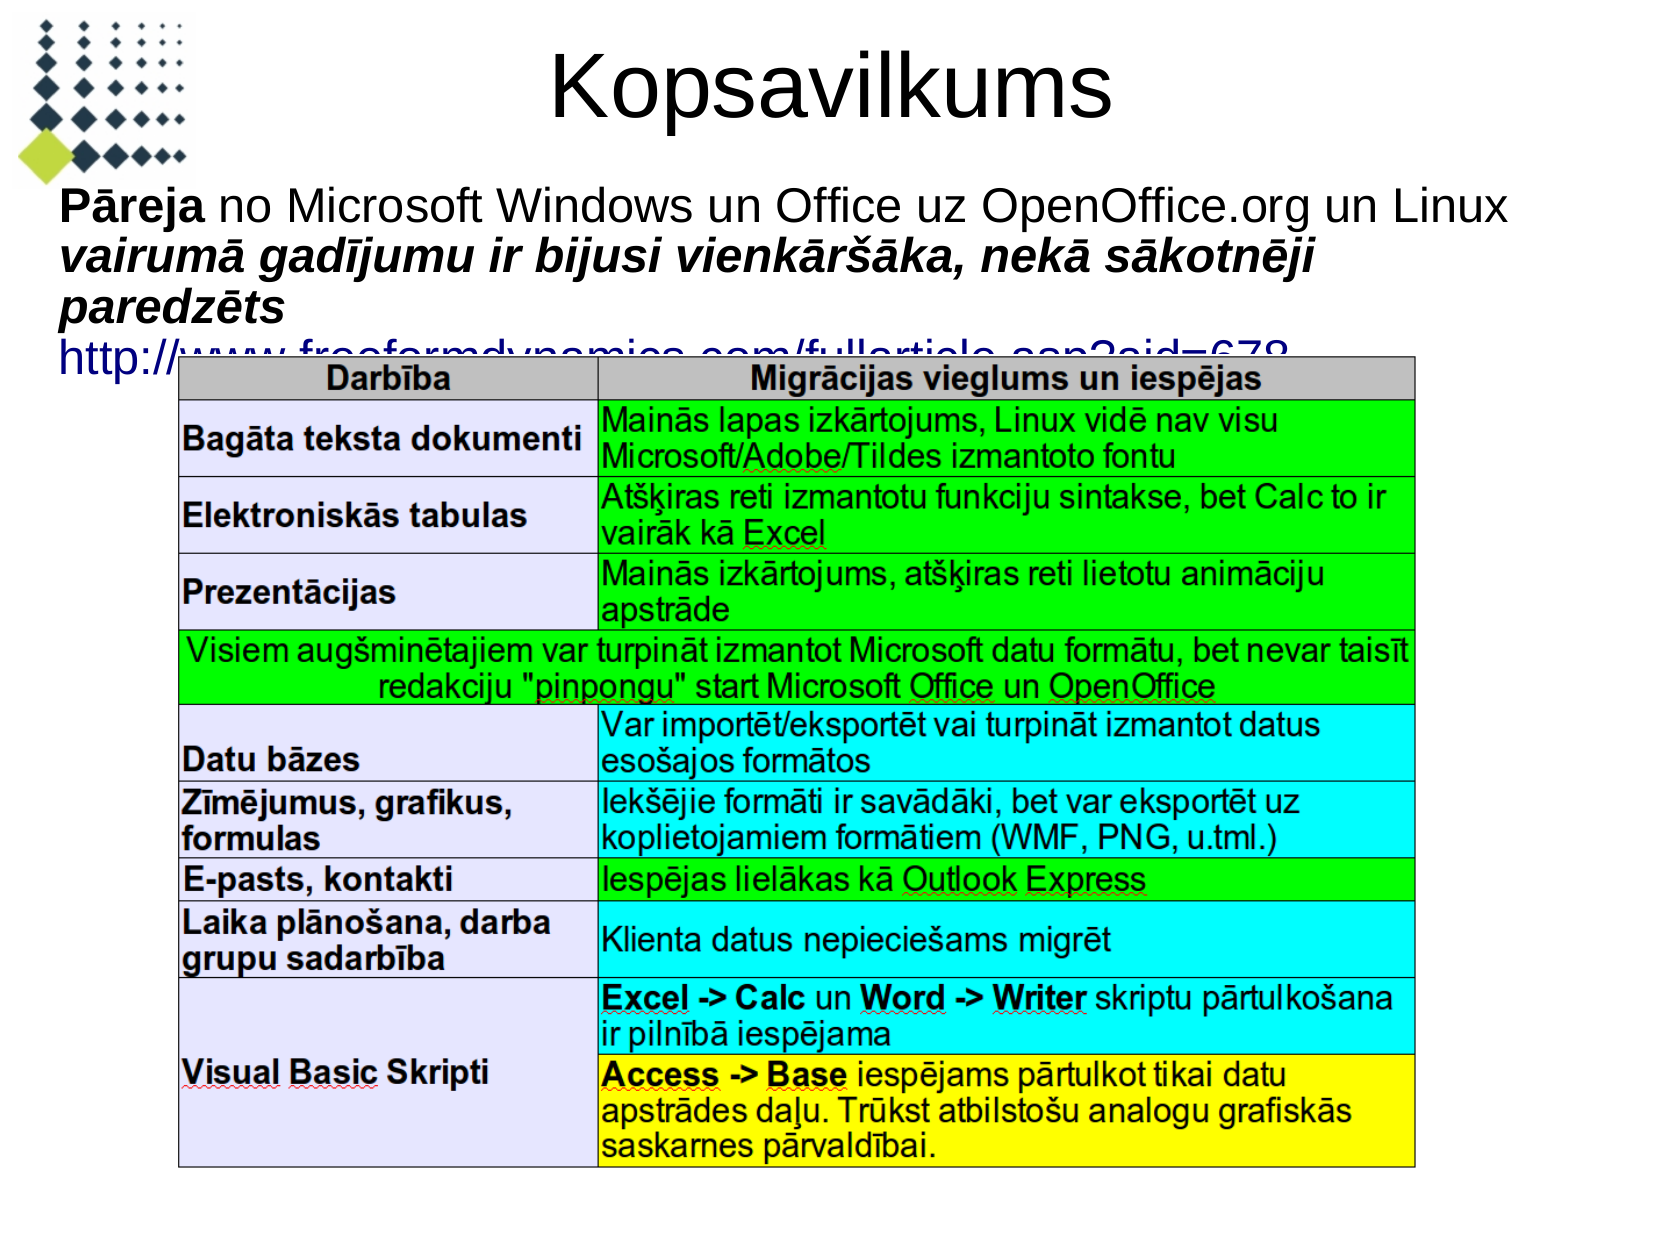

# Kopsavilkums
Pāreja no Microsoft Windows un Office uz OpenOffice.org un Linux
vairumā gadījumu ir bijusi vienkāršāka, nekā sākotnēji paredzēts
http://www.freeformdynamics.com/fullarticle.asp?aid=678